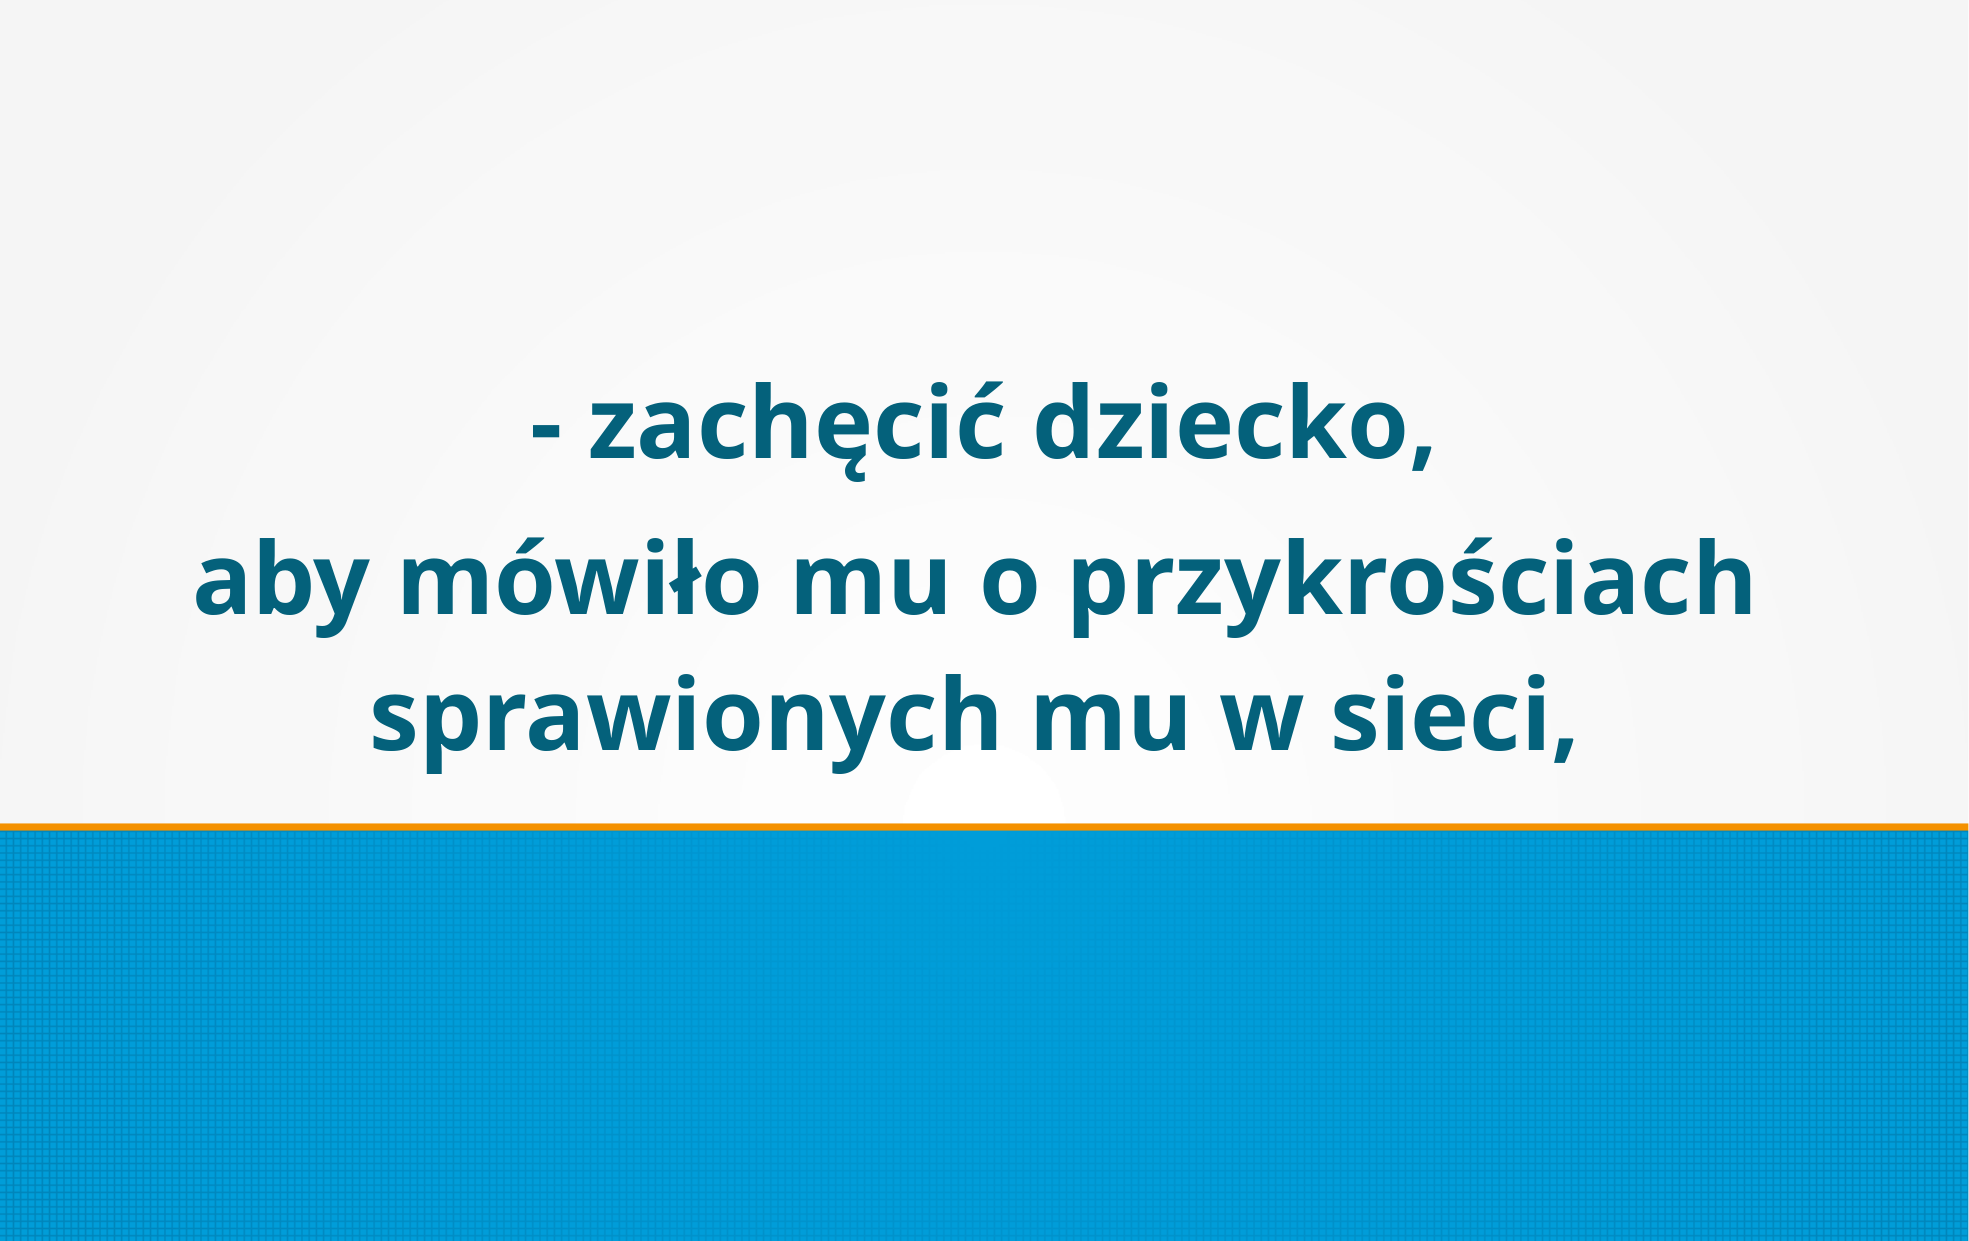

# - zachęcić dziecko, aby mówiło mu o przykrościach sprawionych mu w sieci,